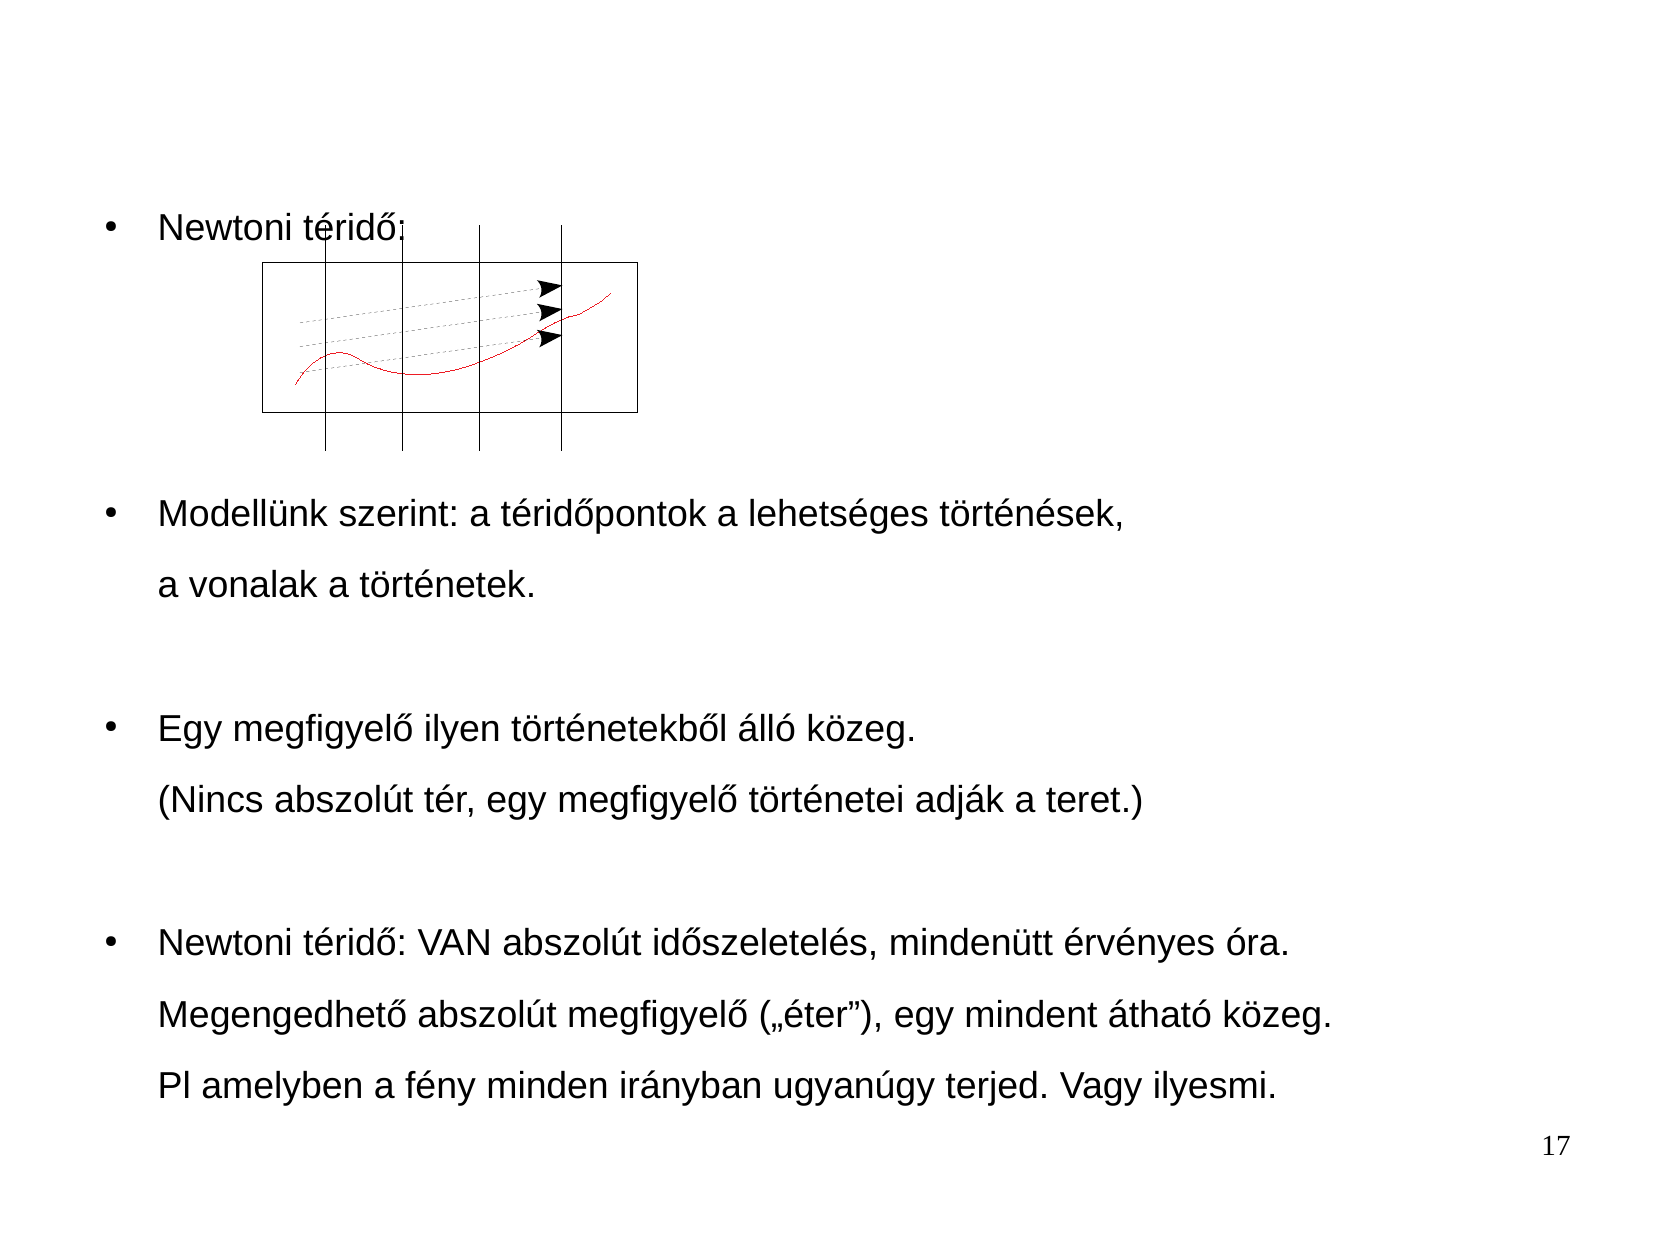

# Newtoni téridő:
Modellünk szerint: a téridőpontok a lehetséges történések,
a vonalak a történetek.
Egy megfigyelő ilyen történetekből álló közeg.
(Nincs abszolút tér, egy megfigyelő történetei adják a teret.)
Newtoni téridő: VAN abszolút időszeletelés, mindenütt érvényes óra.
Megengedhető abszolút megfigyelő („éter”), egy mindent átható közeg.
Pl amelyben a fény minden irányban ugyanúgy terjed. Vagy ilyesmi.
17